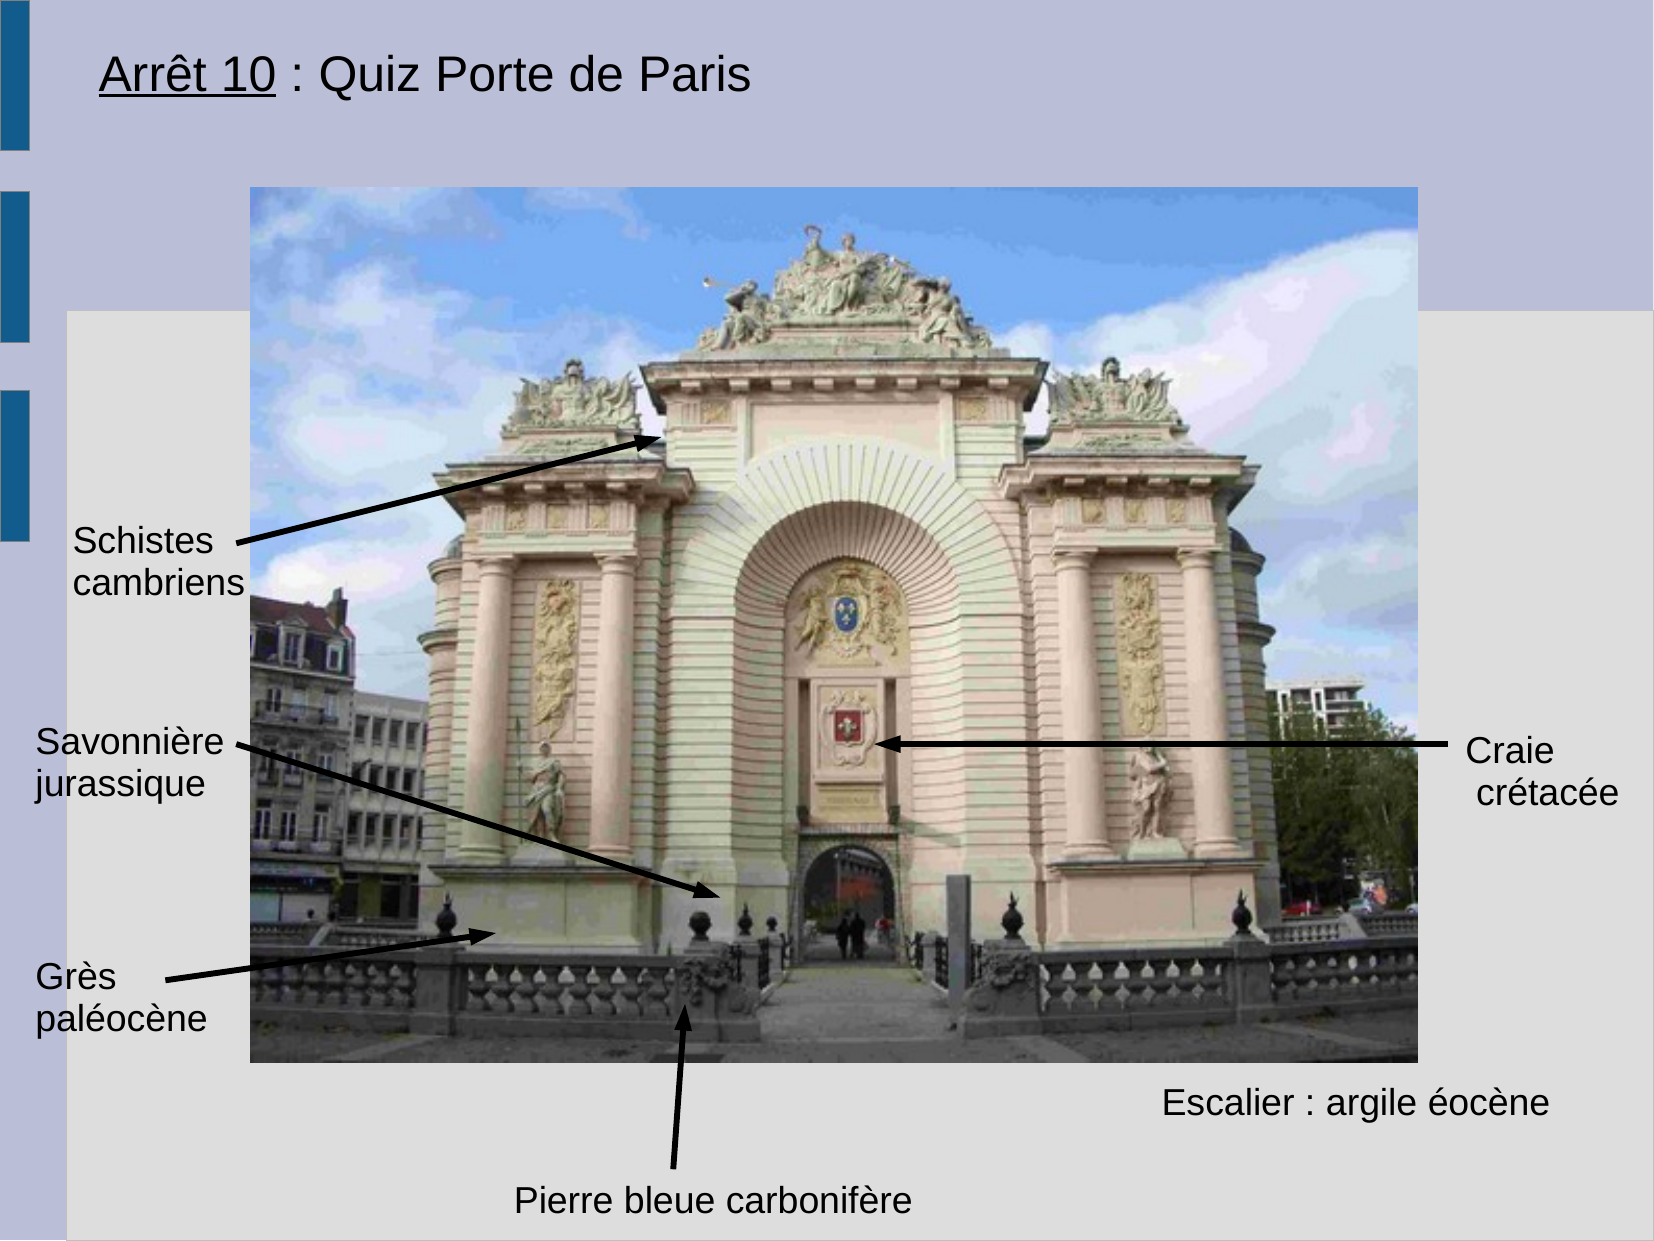

Arrêt 10 : Quiz Porte de Paris
Schistes cambriens
Savonnière jurassique
Craie
 crétacée
Grès
paléocène
Escalier : argile éocène
Pierre bleue carbonifère